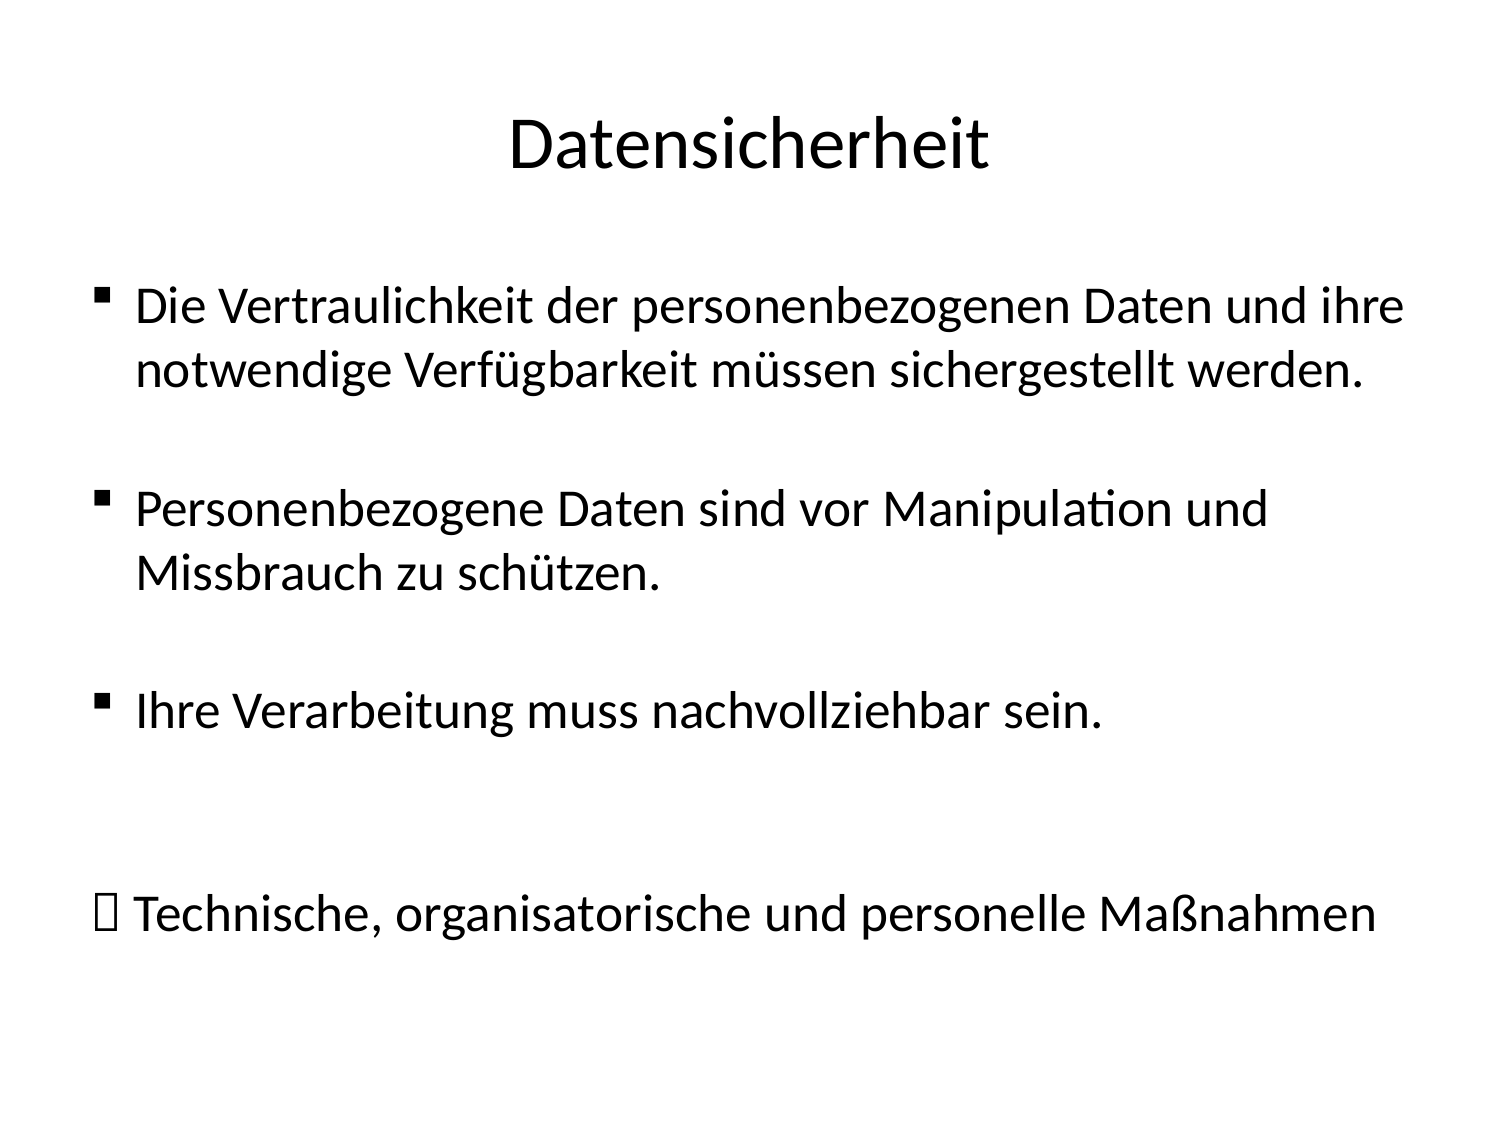

# Datensicherheit
Die Vertraulichkeit der personenbezogenen Daten und ihre notwendige Verfügbarkeit müssen sichergestellt werden.
Personenbezogene Daten sind vor Manipulation und Missbrauch zu schützen.
Ihre Verarbeitung muss nachvollziehbar sein.
 Technische, organisatorische und personelle Maßnahmen